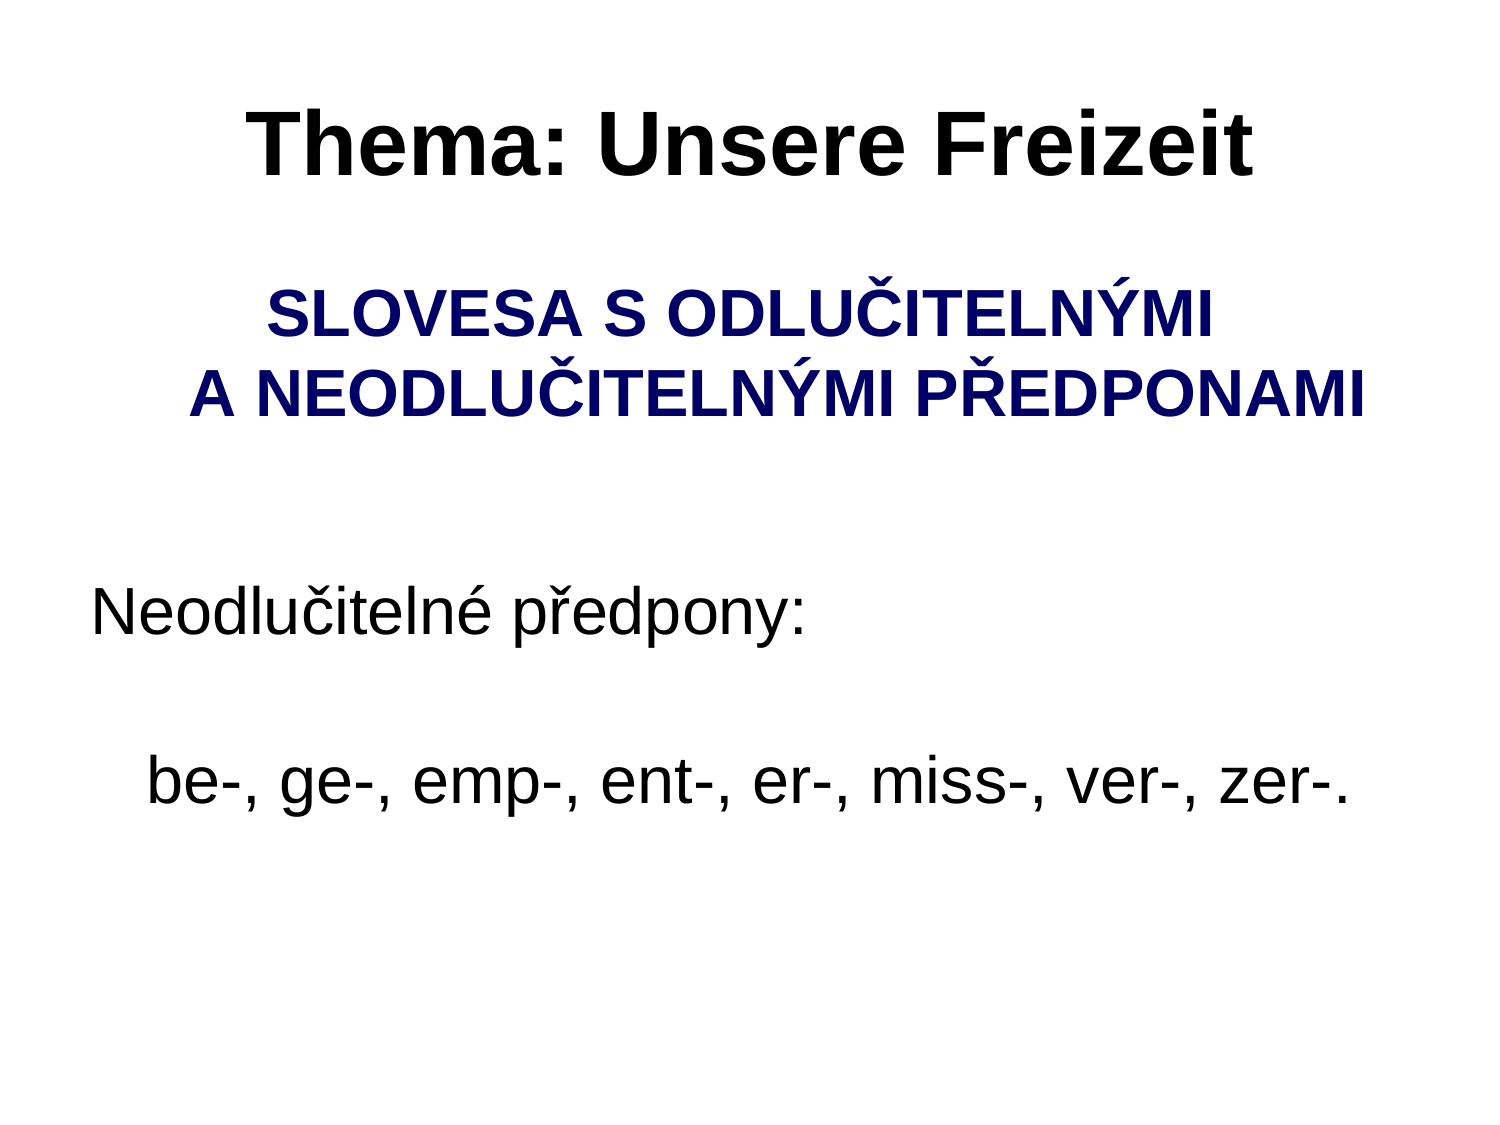

# Thema: Unsere Freizeit
SLOVESA S ODLUČITELNÝMI
A NEODLUČITELNÝMI PŘEDPONAMI
Neodlučitelné předpony:
	be-, ge-, emp-, ent-, er-, miss-, ver-, zer-.